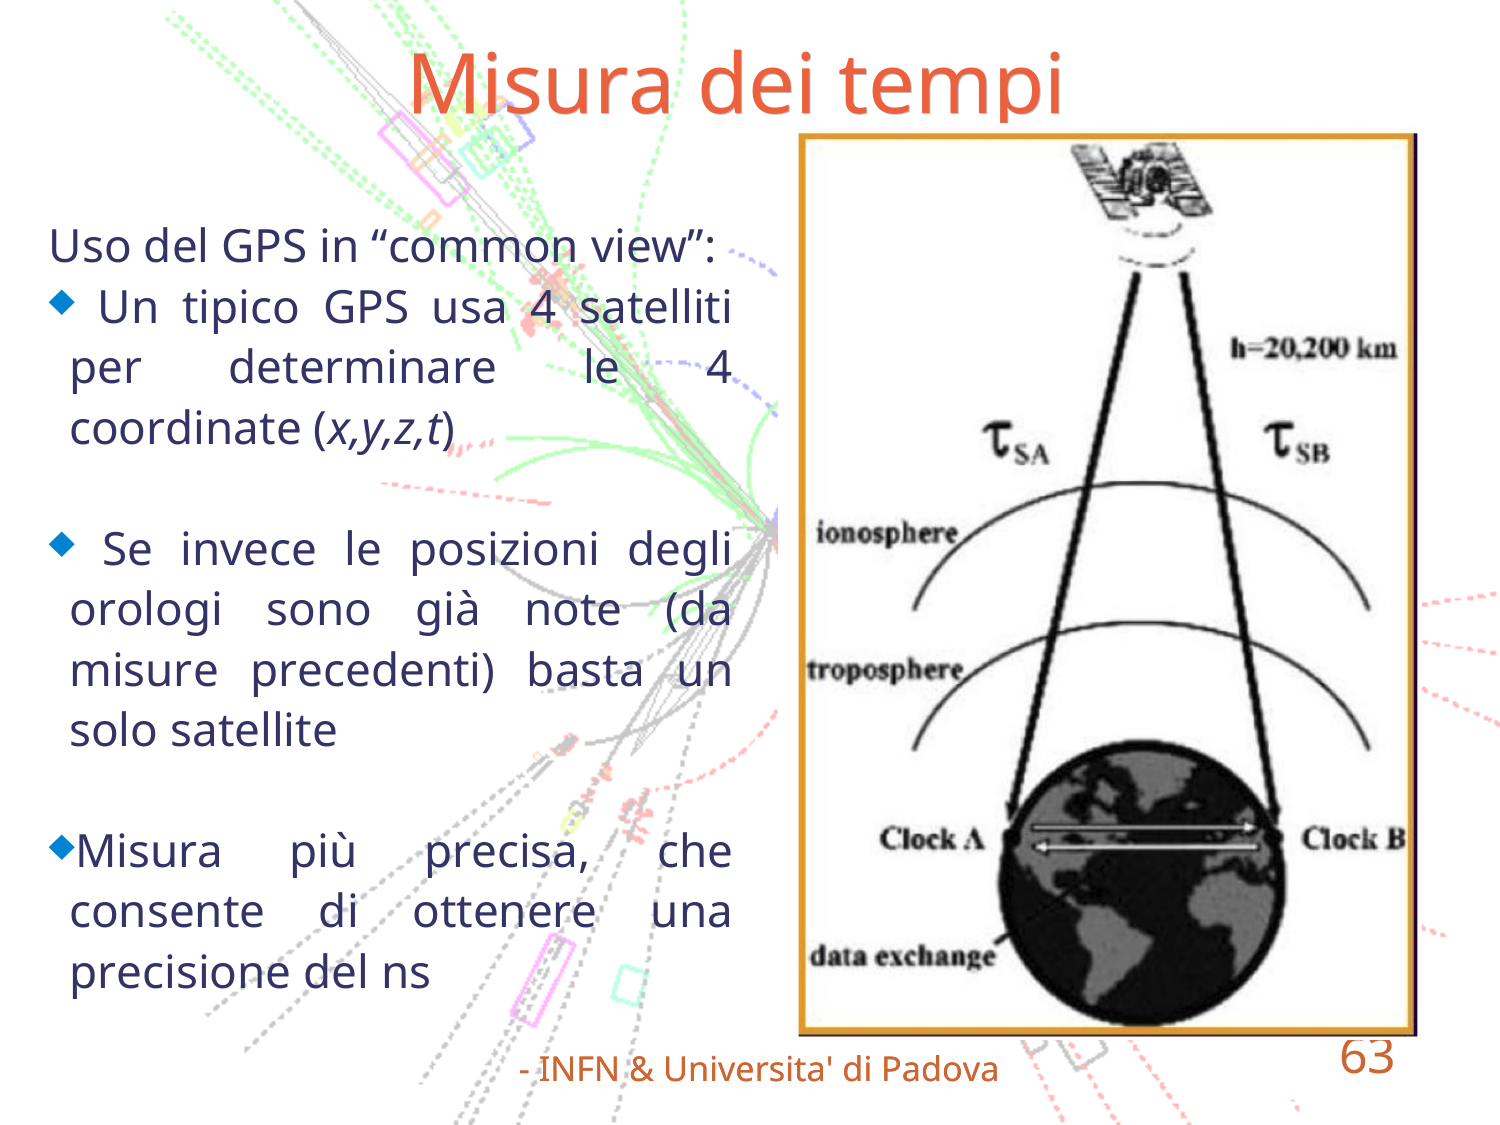

Misura dei tempi
Uso del GPS in “common view”:
 Un tipico GPS usa 4 satelliti per determinare le 4 coordinate (x,y,z,t)
 Se invece le posizioni degli orologi sono già note (da misure precedenti) basta un solo satellite
Misura più precisa, che consente di ottenere una precisione del ns
63